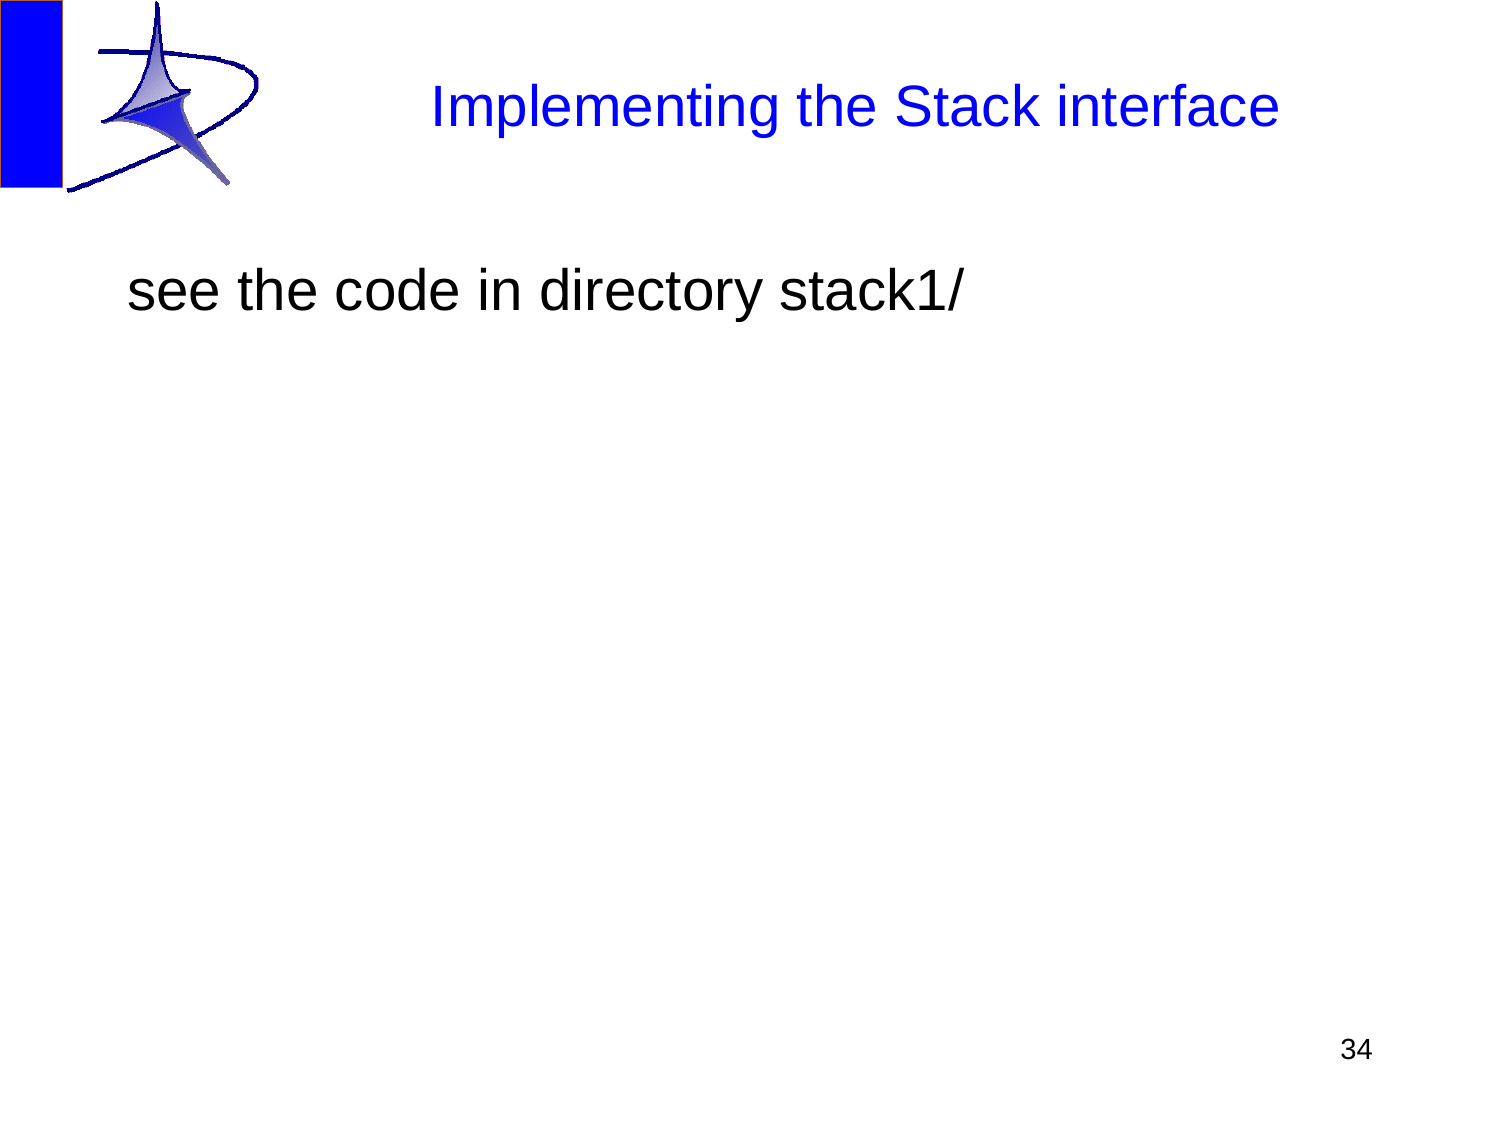

# Implementing the Stack interface
see the code in directory stack1/
34